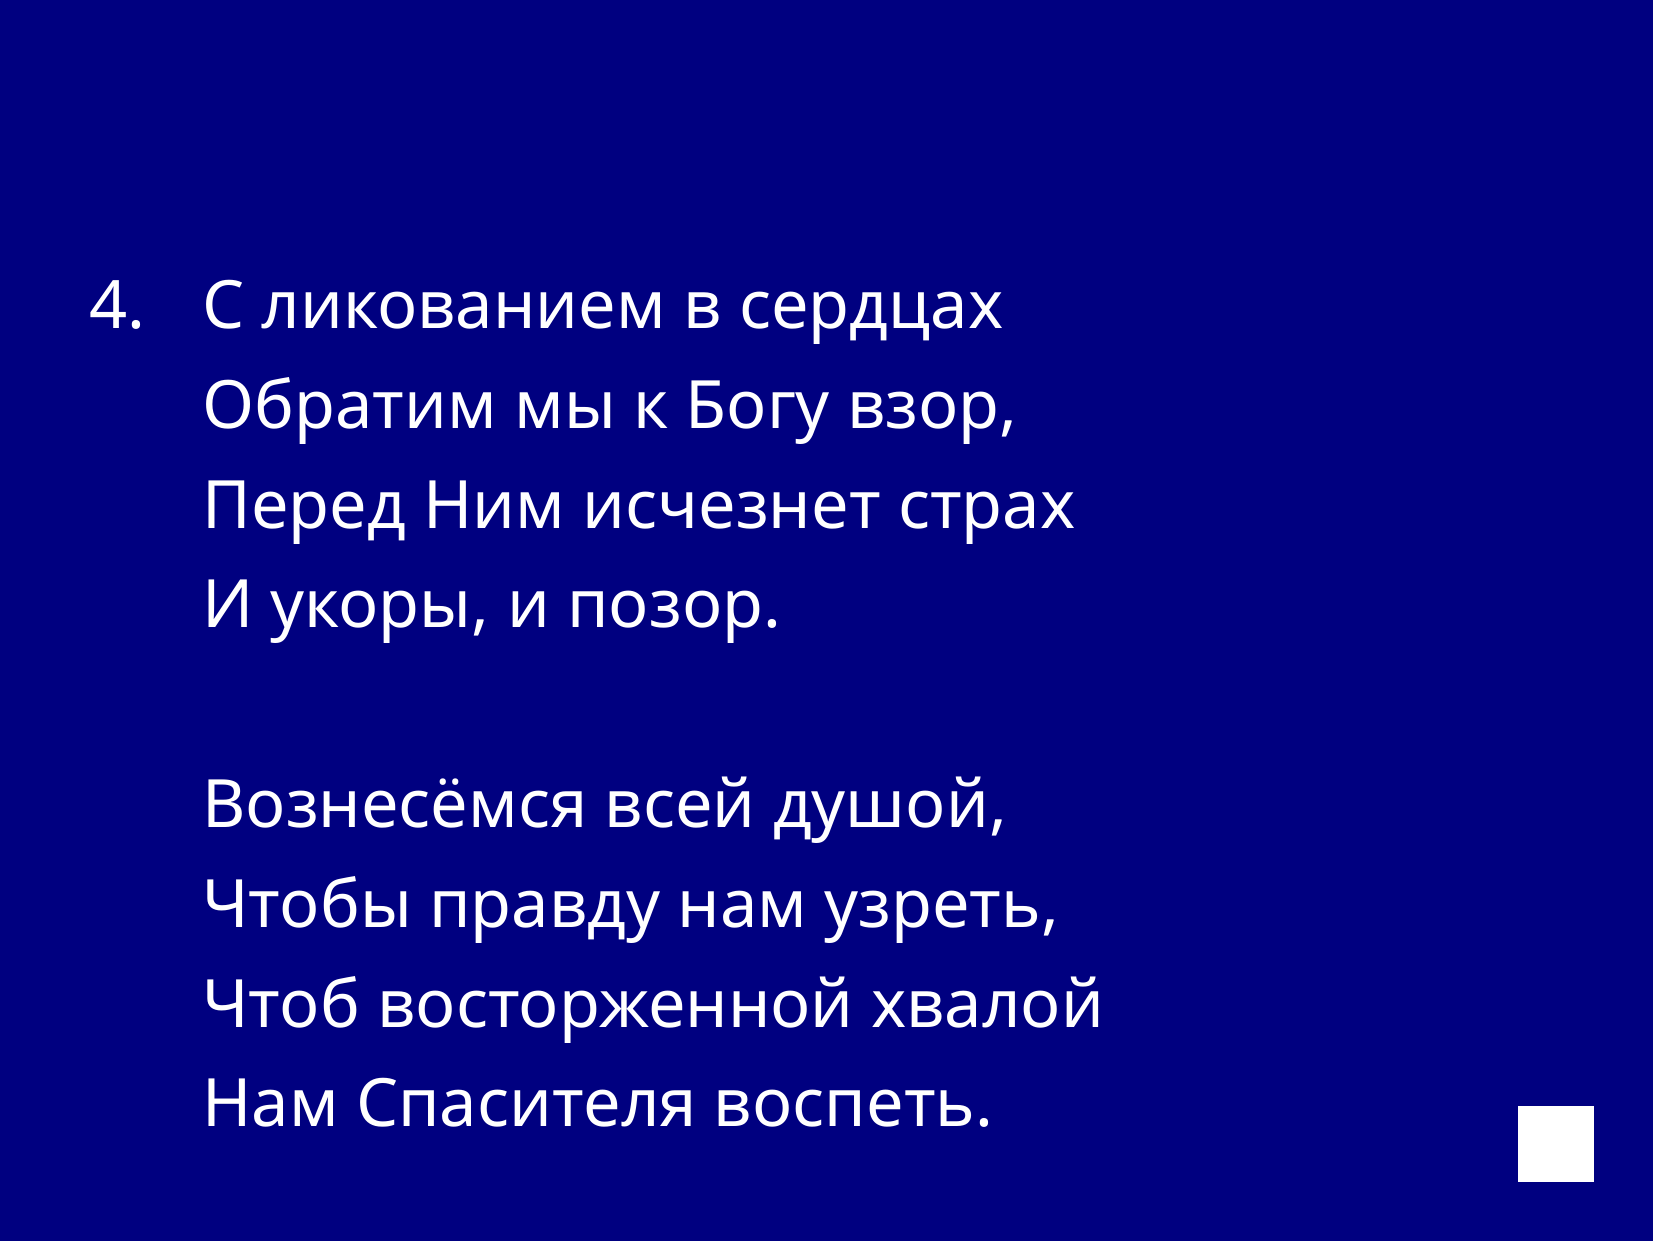

4.	С ликованием в сердцах
	Обратим мы к Богу взор,
	Перед Ним исчезнет страх
	И укоры, и позор.
	Вознесёмся всей душой,
	Чтобы правду нам узреть,
	Чтоб восторженной хвалой
	Нам Спасителя воспеть.